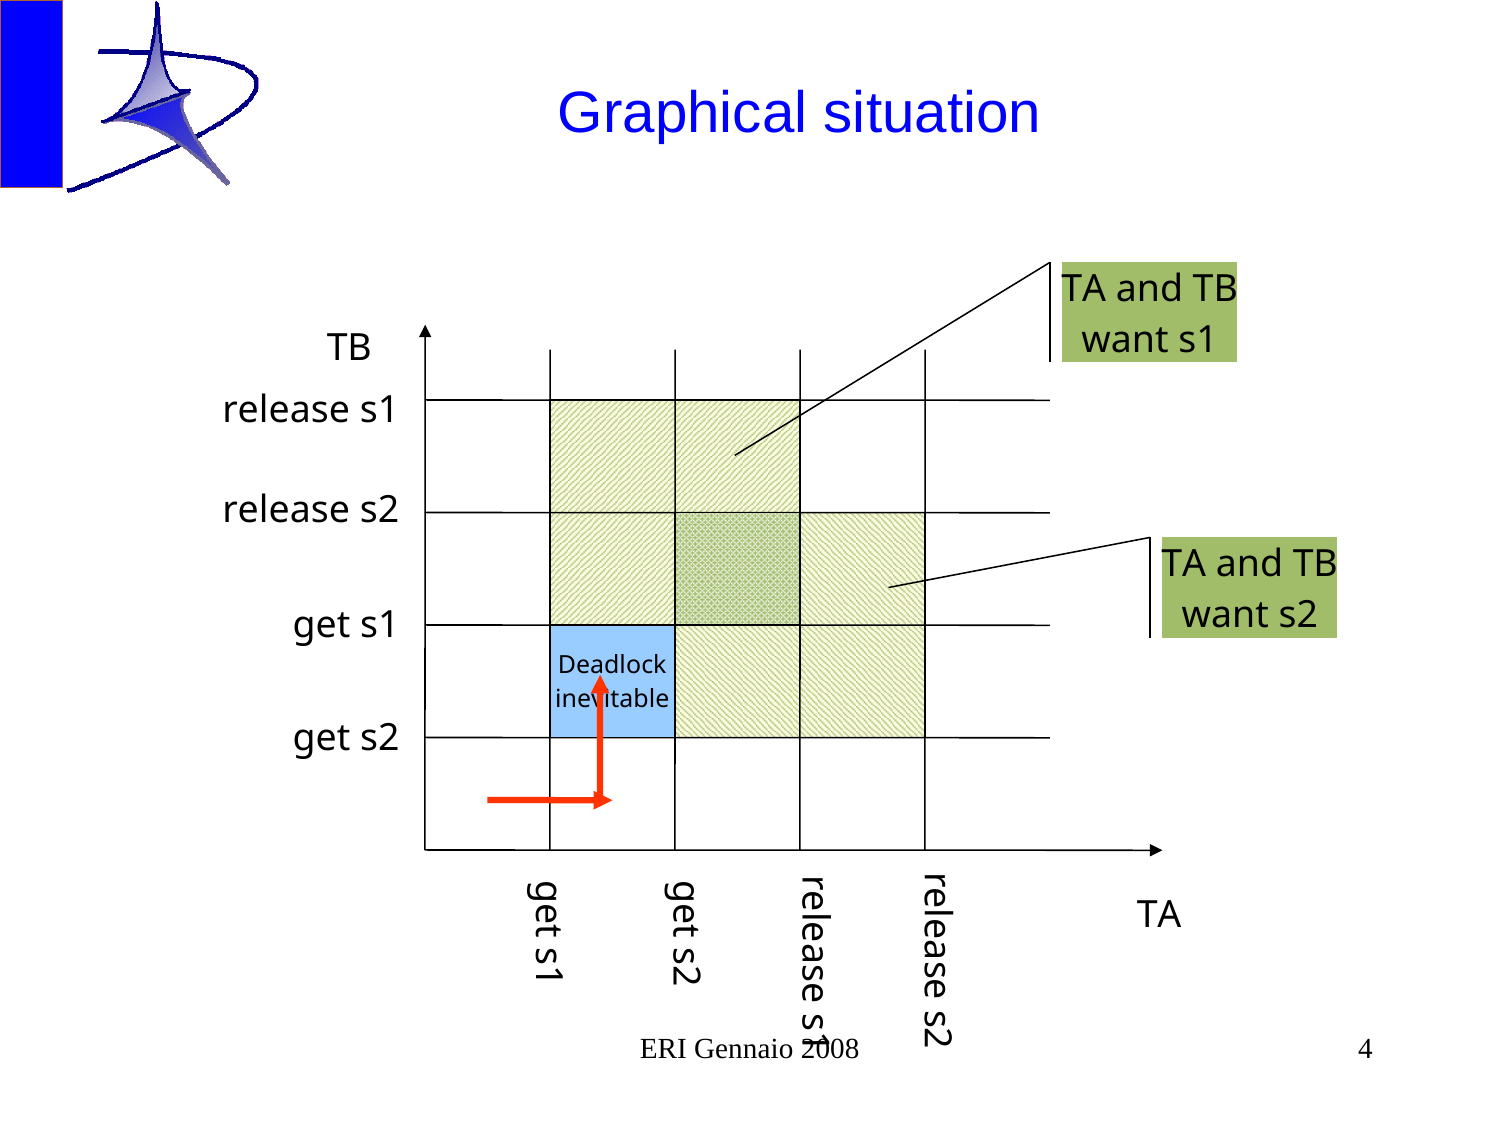

# Graphical situation
TA and TB
want s1
TB
release s1
release s2
TA and TB
want s2
get s1
Deadlock
inevitable
get s2
TA
get s1
get s2
release s2
release s1
ERI Gennaio 2008
4